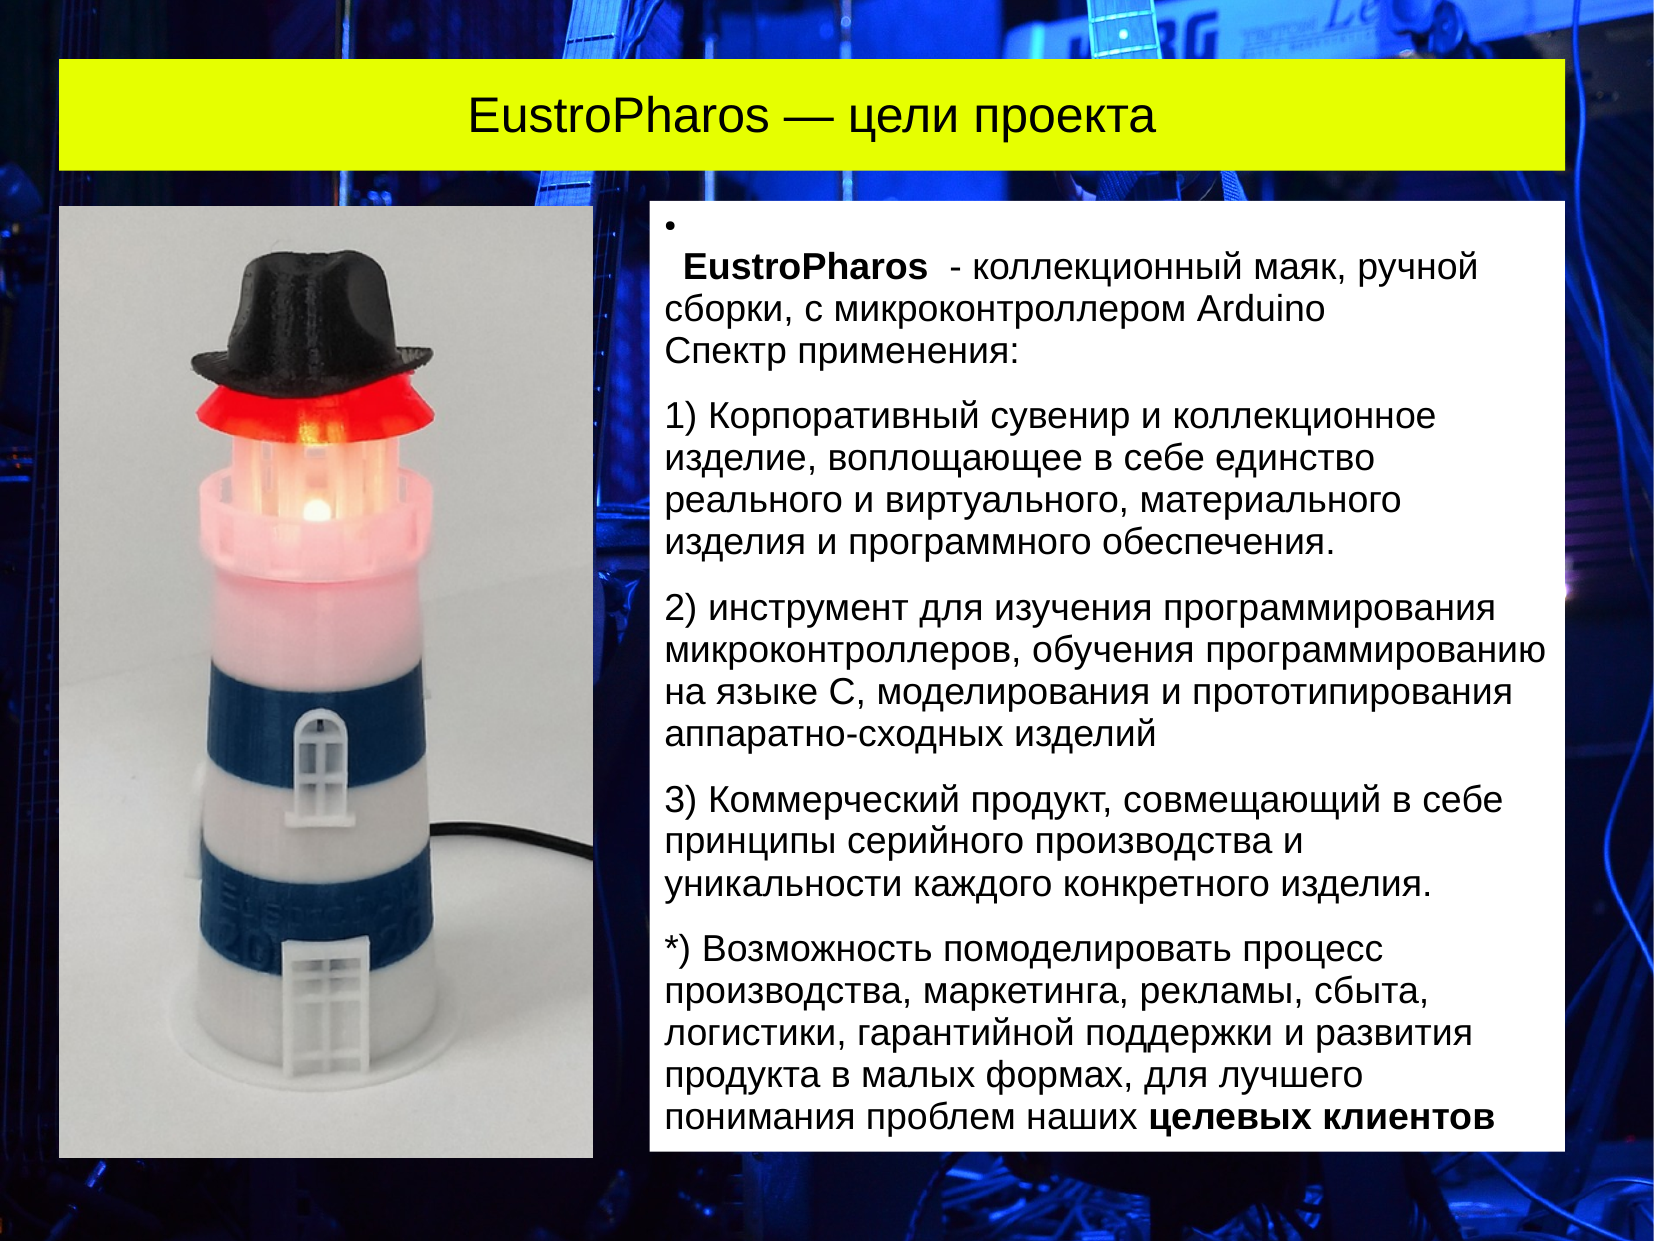

# EustroPharos — цели проекта
 EustroPharos - коллекционный маяк, ручной сборки, с микроконтроллером Arduino
Спектр применения:
1) Корпоративный сувенир и коллекционное изделие, воплощающее в себе единство реального и виртуального, материального изделия и программного обеспечения.
2) инструмент для изучения программирования микроконтроллеров, обучения программированию на языке C, моделирования и прототипирования аппаратно-сходных изделий
3) Коммерческий продукт, совмещающий в себе принципы серийного производства и уникальности каждого конкретного изделия.
*) Возможность помоделировать процесс производства, маркетинга, рекламы, сбыта, логистики, гарантийной поддержки и развития продукта в малых формах, для лучшего понимания проблем наших целевых клиентов